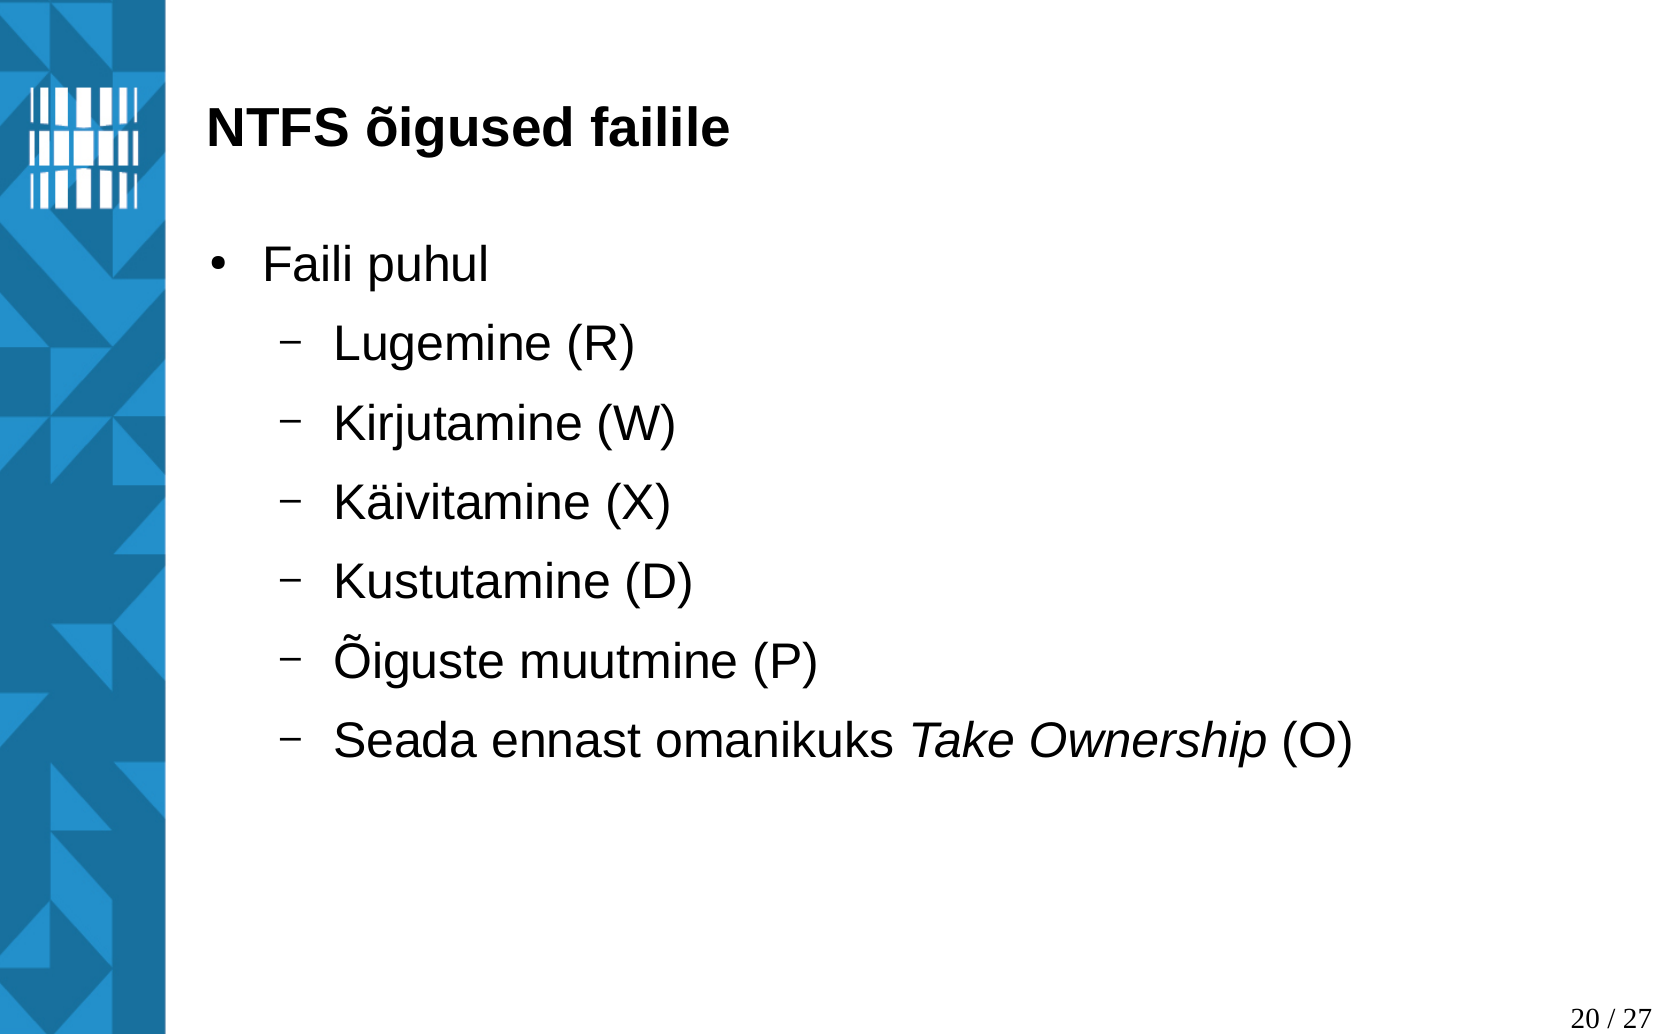

# NTFS õigused failile
Faili puhul
Lugemine (R)
Kirjutamine (W)
Käivitamine (X)
Kustutamine (D)
Õiguste muutmine (P)
Seada ennast omanikuks Take Ownership (O)
20